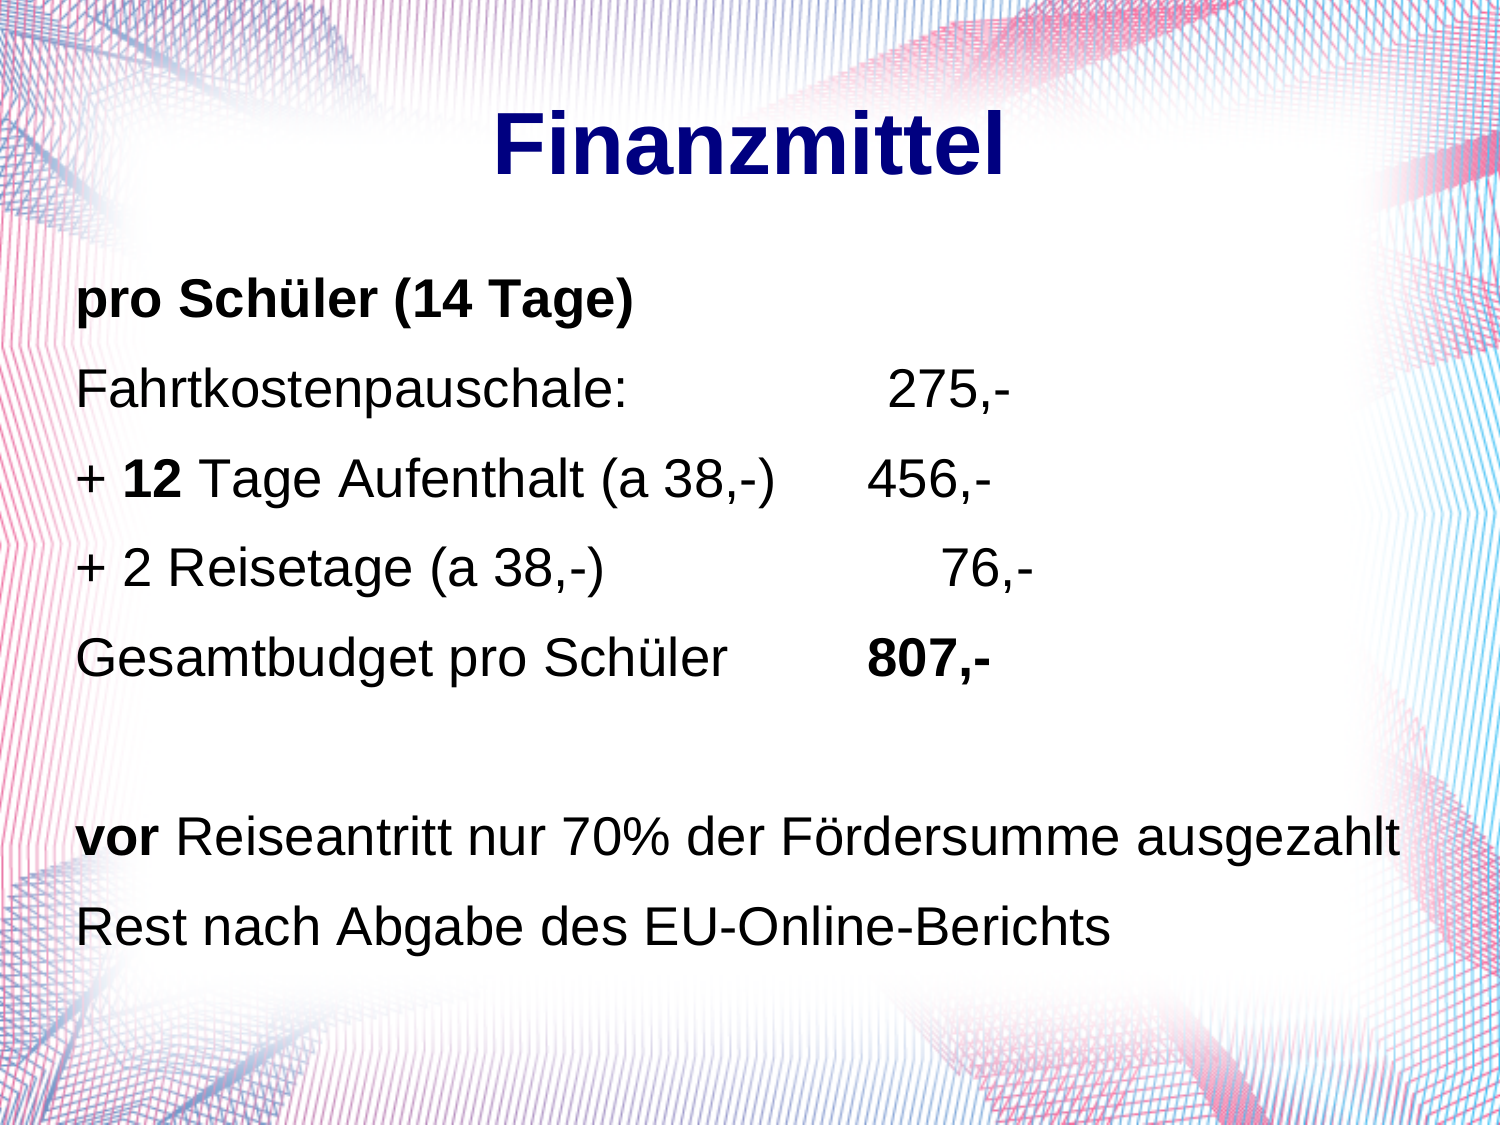

# Finanzmittel
pro Schüler (14 Tage)
Fahrtkostenpauschale:                 275,-
+ 12 Tage Aufenthalt (a 38,-)      456,-
+ 2 Reisetage (a 38,-)                      76,-
Gesamtbudget pro Schüler         807,-
vor Reiseantritt nur 70% der Fördersumme ausgezahlt
Rest nach Abgabe des EU-Online-Berichts